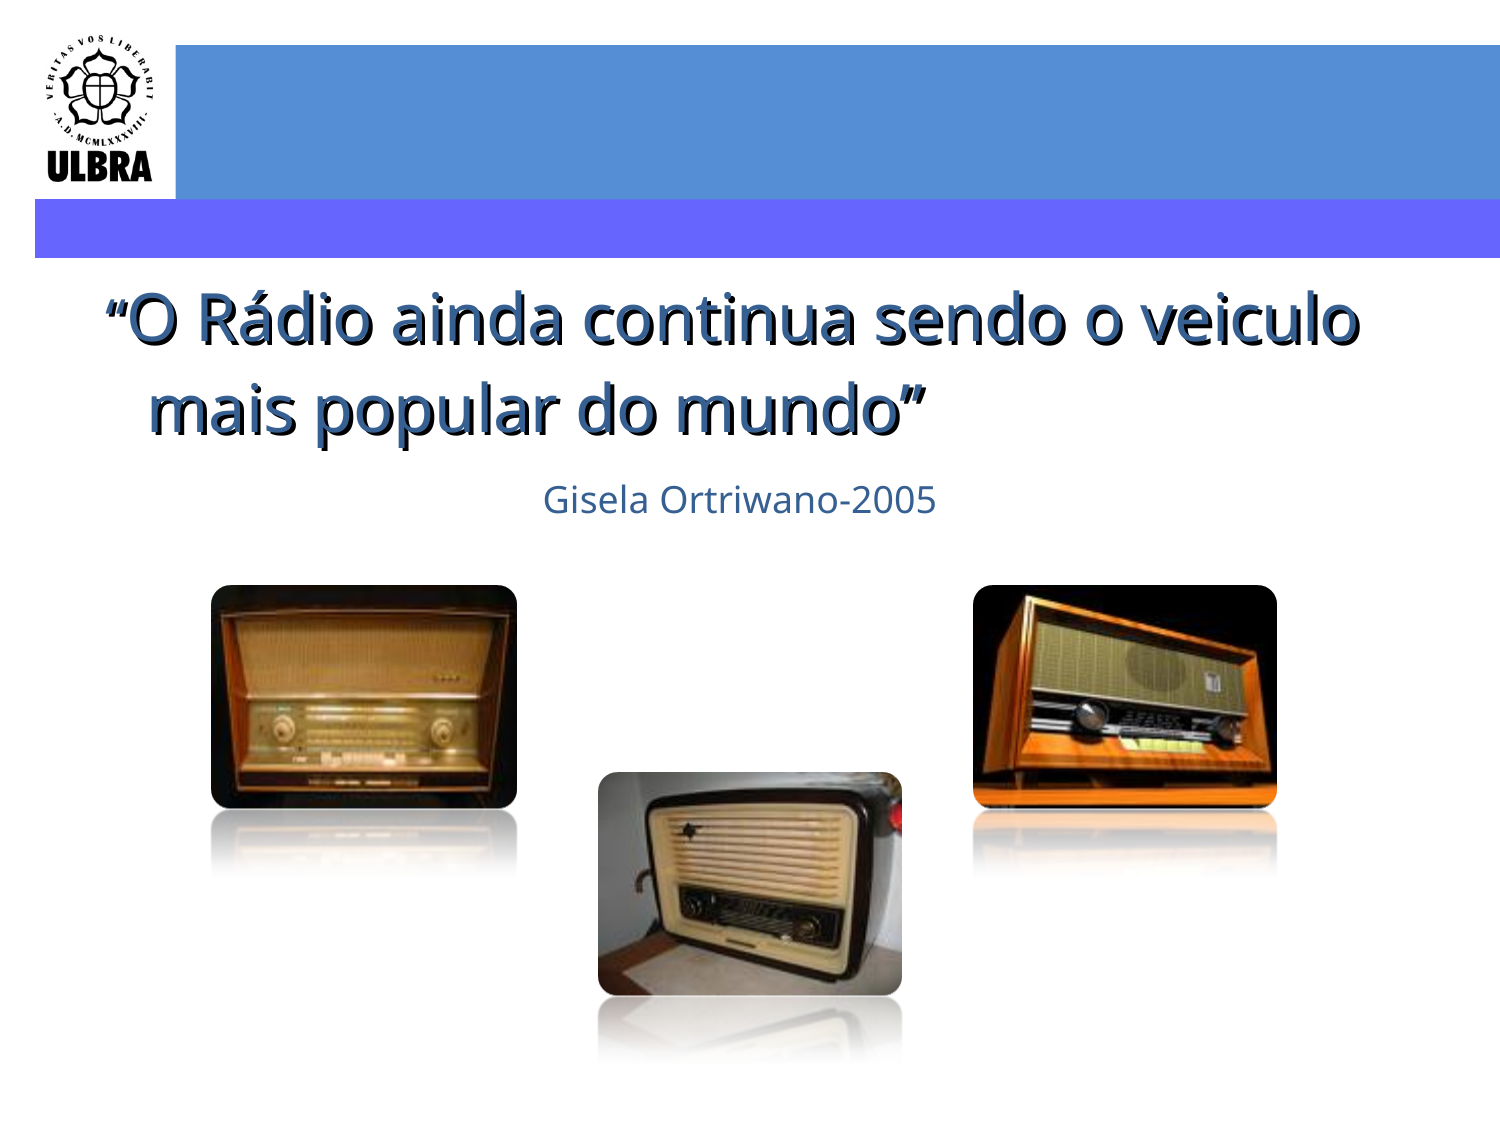

#
 “O Rádio ainda continua sendo o veiculo mais popular do mundo”
 Gisela Ortriwano-2005